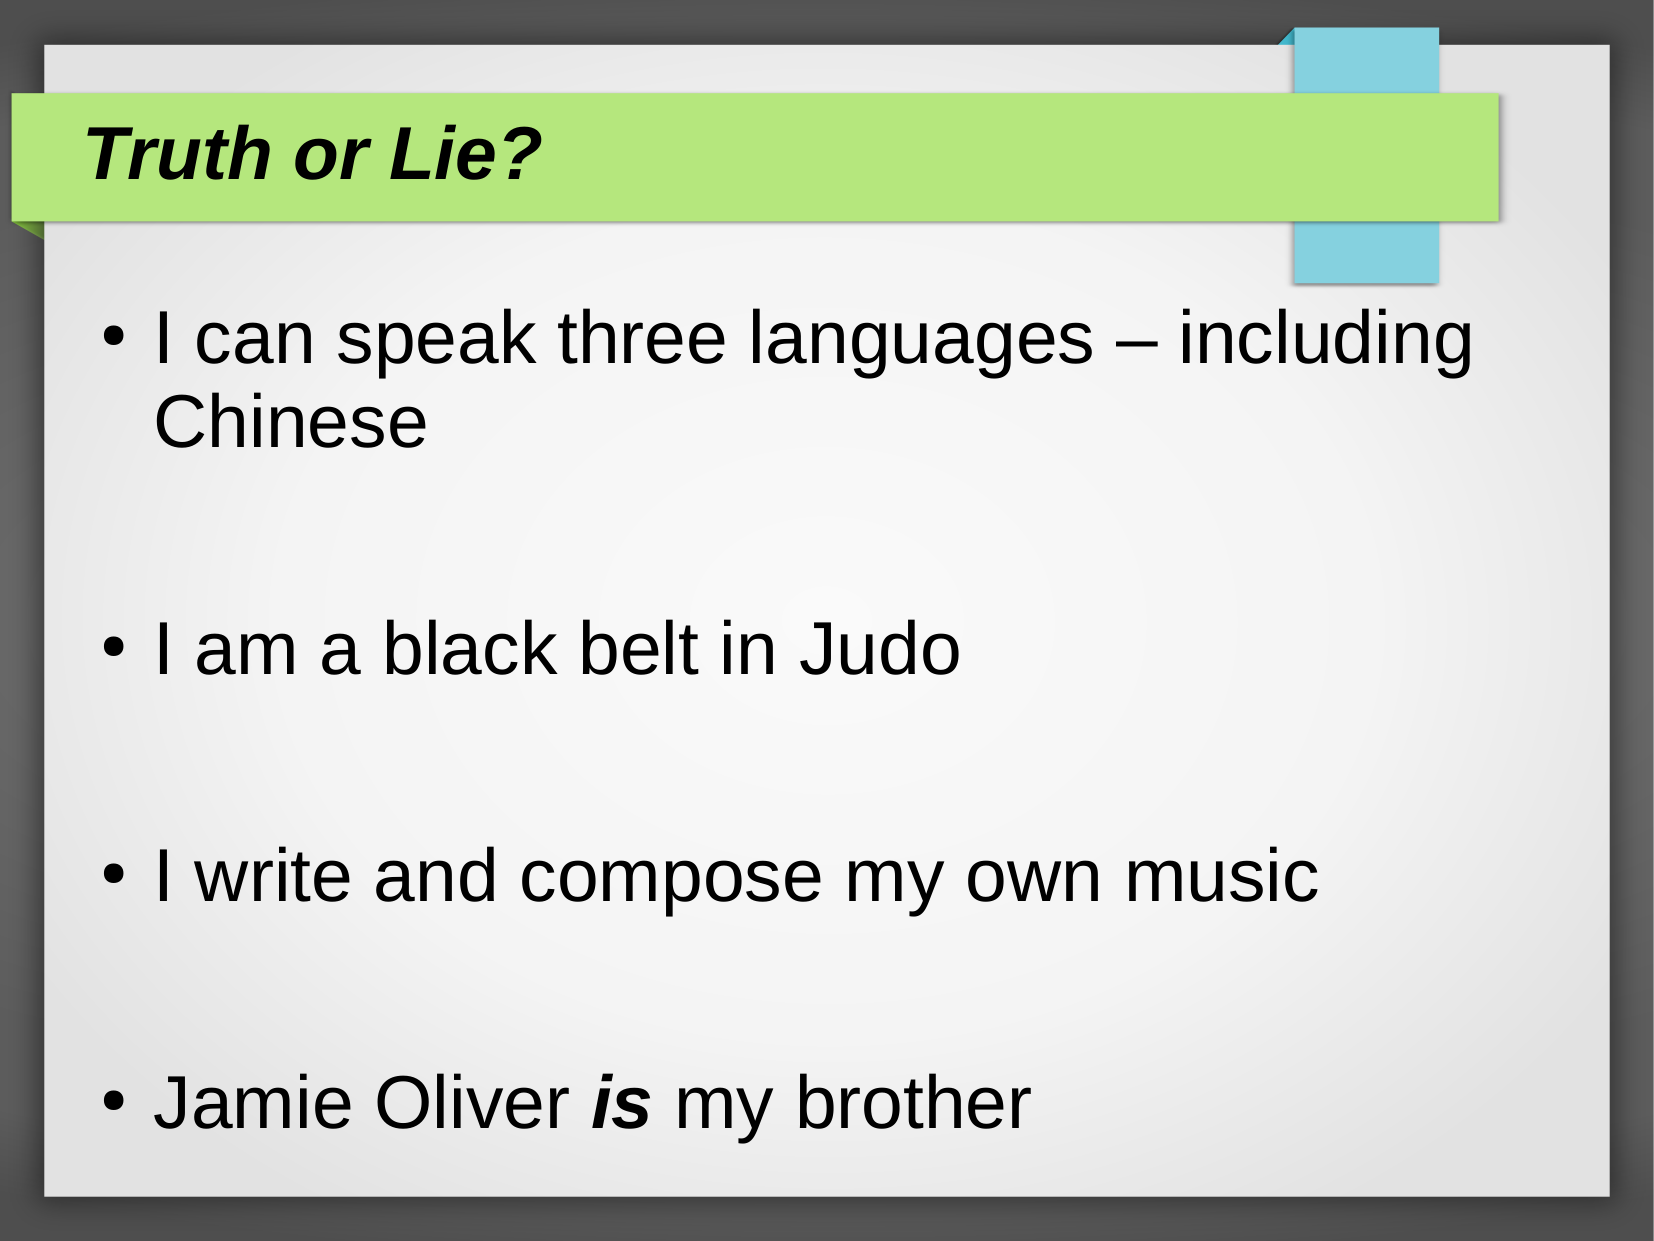

# Truth or Lie?
I can speak three languages – including Chinese
I am a black belt in Judo
I write and compose my own music
Jamie Oliver is my brother